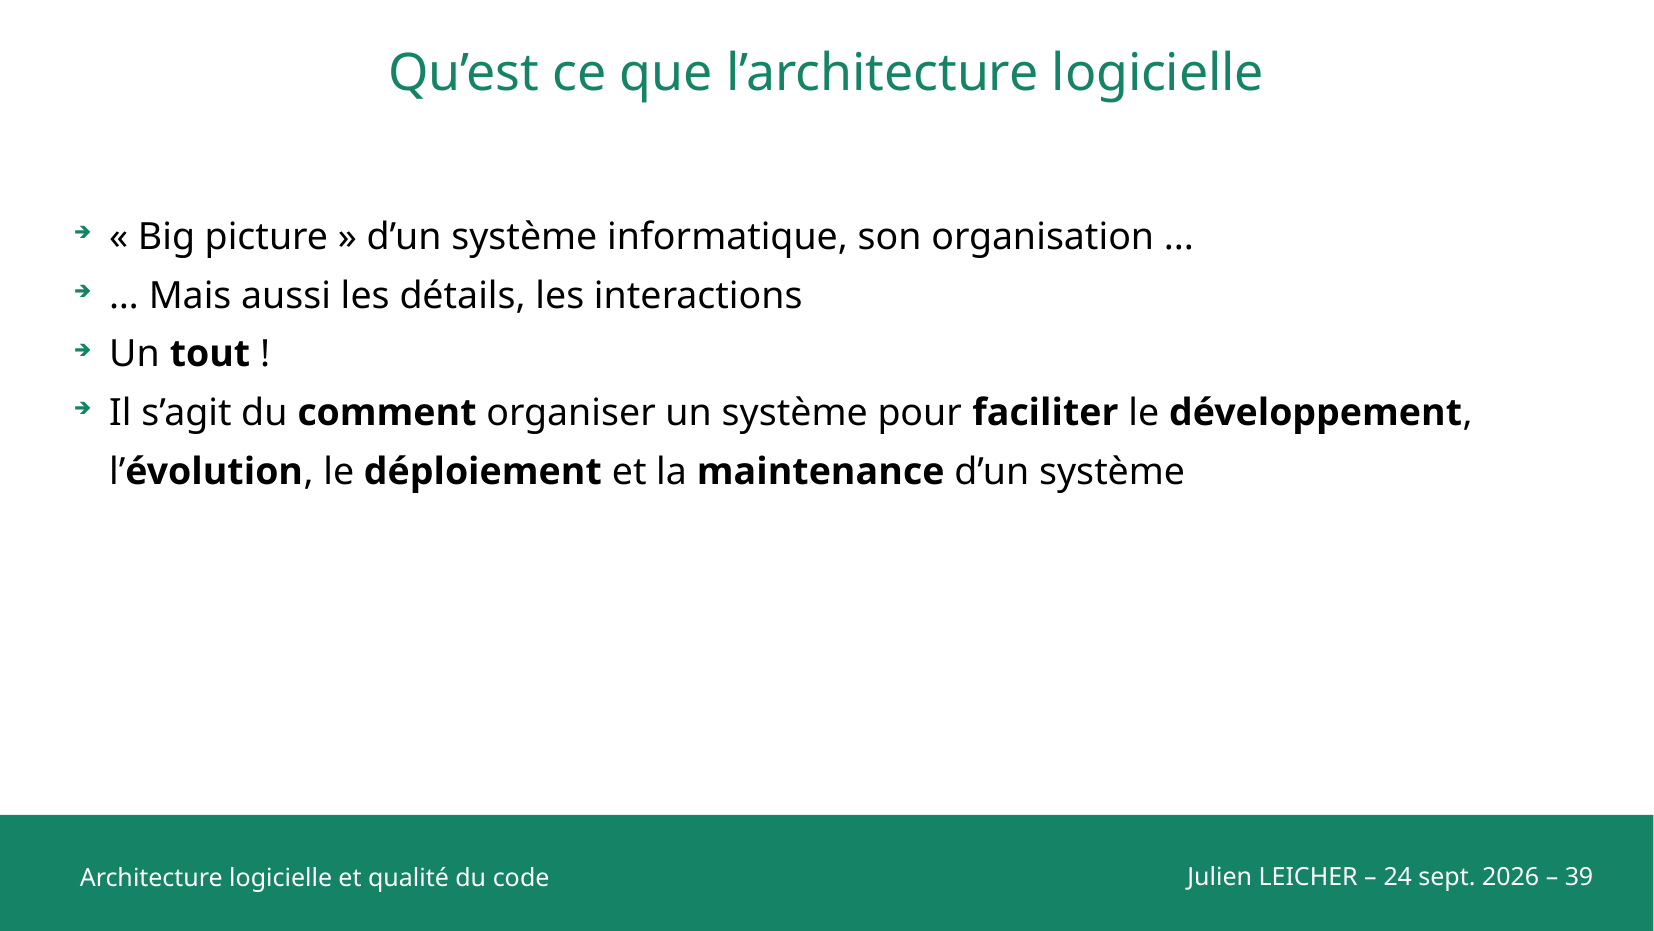

Qu’est ce que l’architecture logicielle
« Big picture » d’un système informatique, son organisation ...
… Mais aussi les détails, les interactions
Un tout !
Il s’agit du comment organiser un système pour faciliter le développement, l’évolution, le déploiement et la maintenance d’un système
Julien LEICHER – –
Architecture logicielle et qualité du code